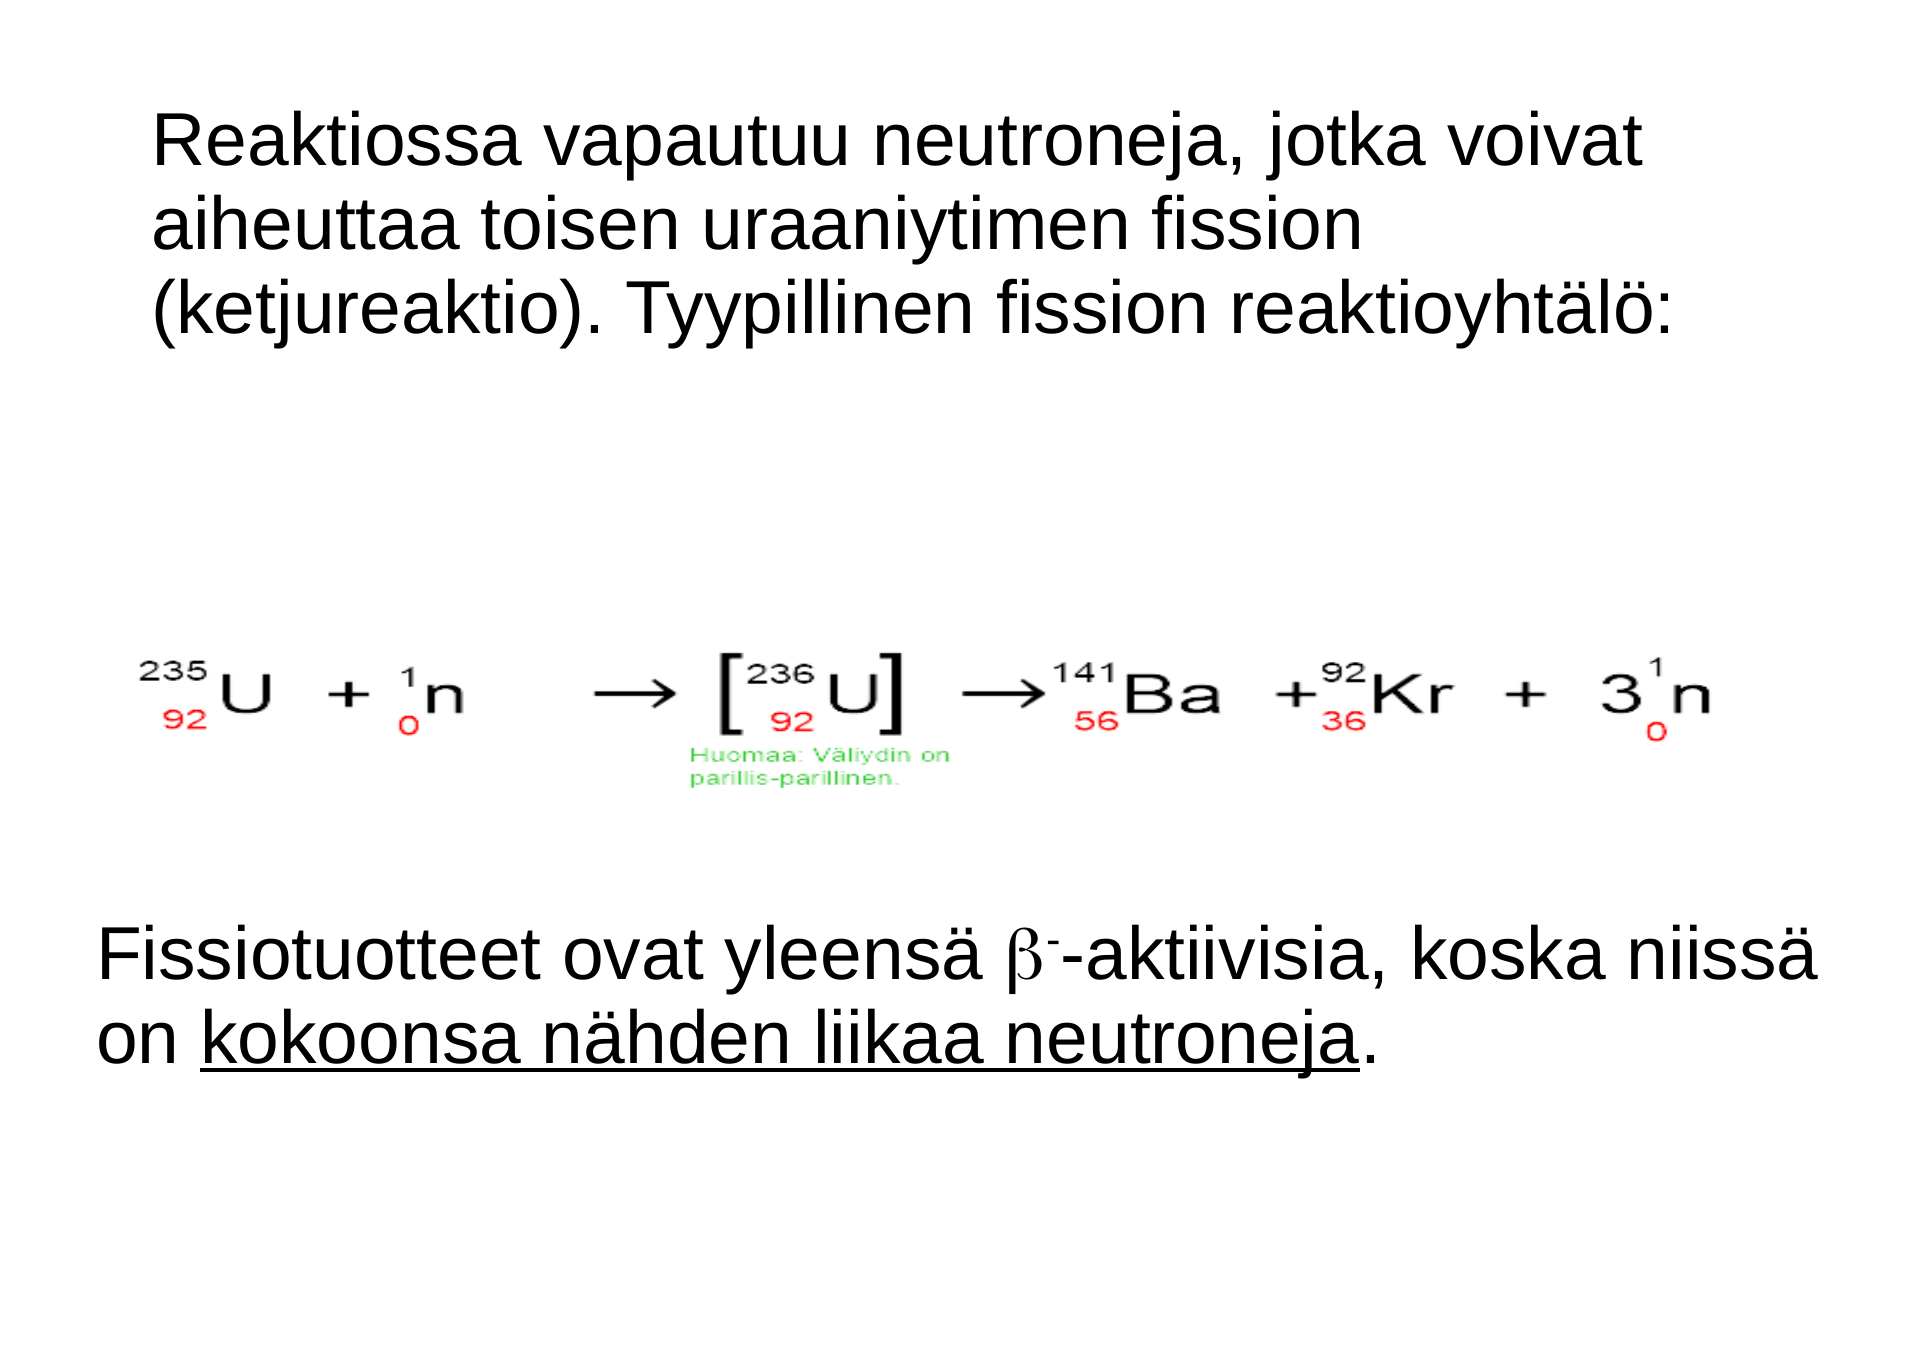

Reaktiossa vapautuu neutroneja, jotka voivat aiheuttaa toisen uraaniytimen fission (ketjureaktio). Tyypillinen fission reaktioyhtälö:
Fissiotuotteet ovat yleensä b--aktiivisia, koska niissä on kokoonsa nähden liikaa neutroneja.